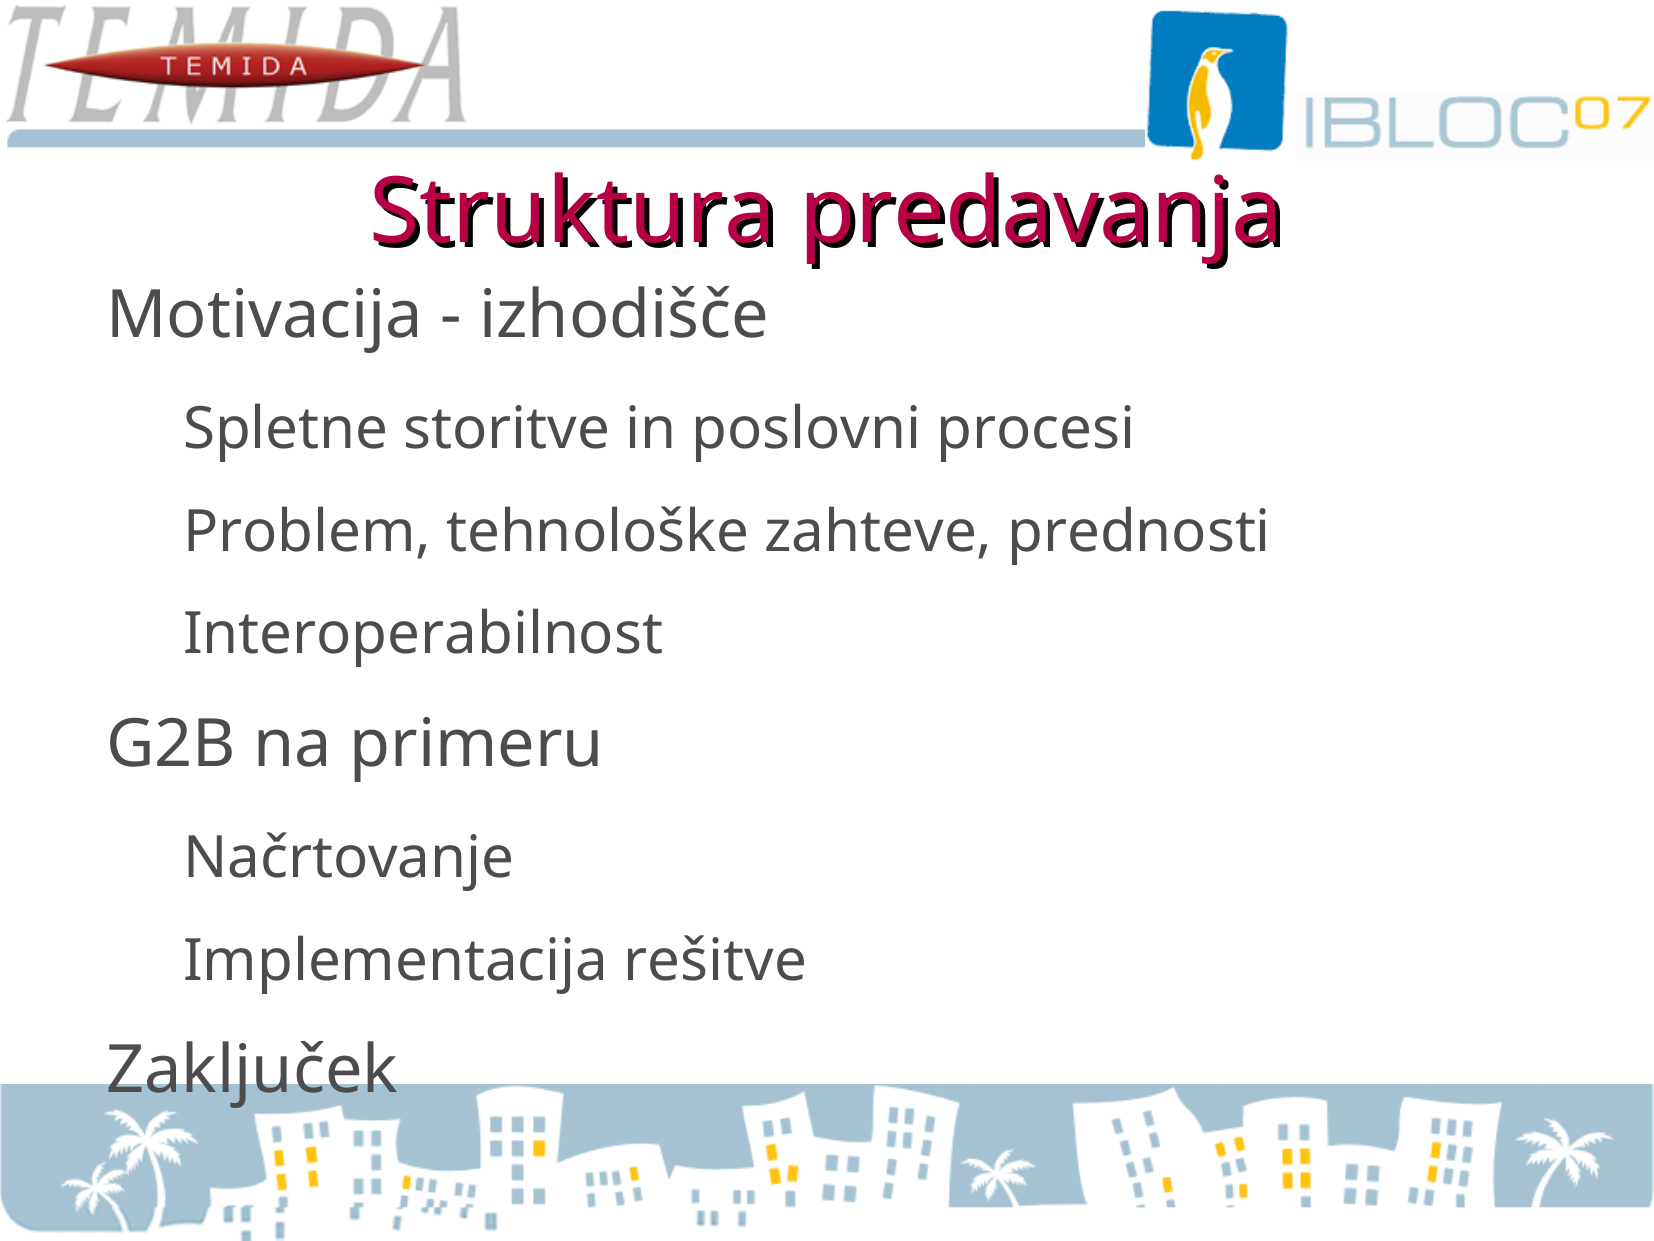

# Struktura predavanja
Motivacija - izhodišče
Spletne storitve in poslovni procesi
Problem, tehnološke zahteve, prednosti
Interoperabilnost
G2B na primeru
Načrtovanje
Implementacija rešitve
Zaključek